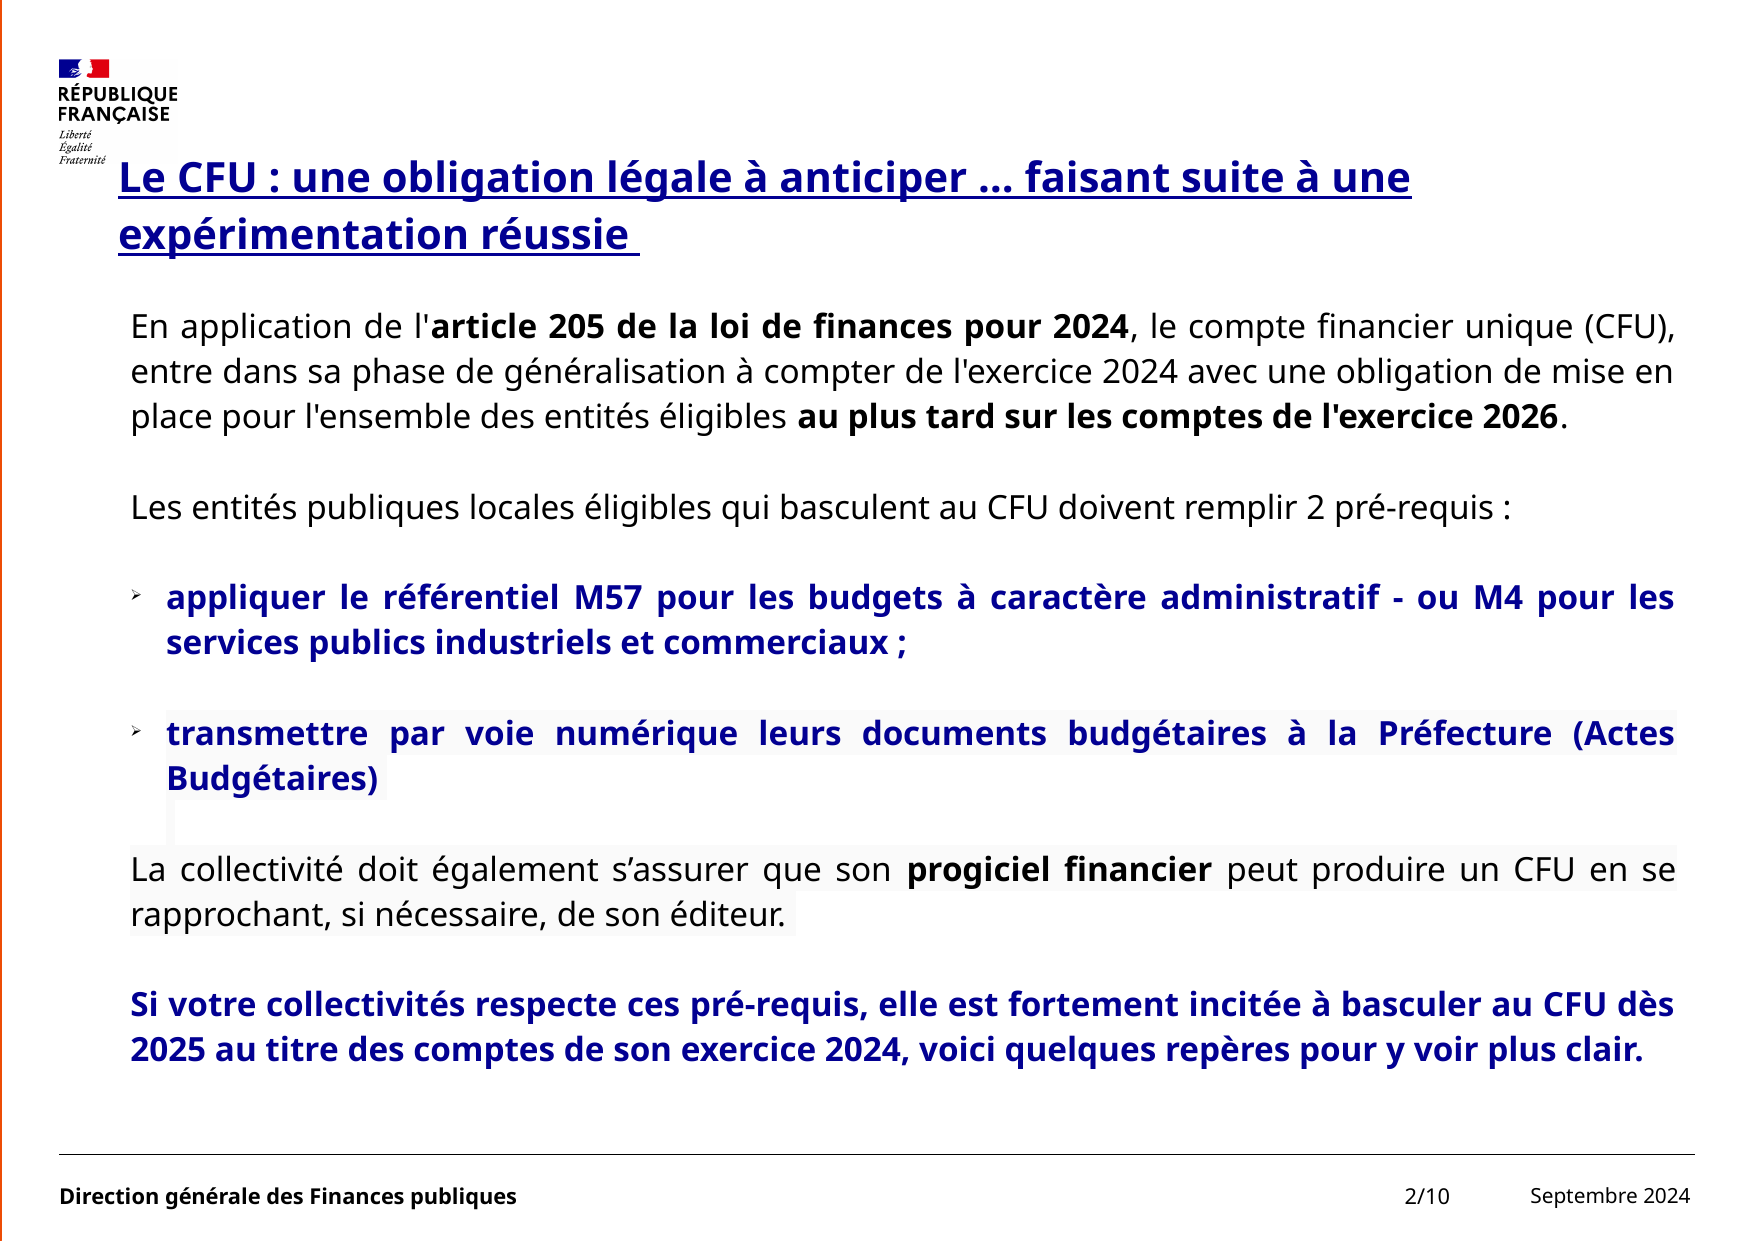

Le CFU : une obligation légale à anticiper … faisant suite à une expérimentation réussie
En application de l'article 205 de la loi de finances pour 2024, le compte financier unique (CFU), entre dans sa phase de généralisation à compter de l'exercice 2024 avec une obligation de mise en place pour l'ensemble des entités éligibles au plus tard sur les comptes de l'exercice 2026.
Les entités publiques locales éligibles qui basculent au CFU doivent remplir 2 pré-requis :
appliquer le référentiel M57 pour les budgets à caractère administratif - ou M4 pour les services publics industriels et commerciaux ;
transmettre par voie numérique leurs documents budgétaires à la Préfecture (Actes Budgétaires)
La collectivité doit également s’assurer que son progiciel financier peut produire un CFU en se rapprochant, si nécessaire, de son éditeur.
Si votre collectivités respecte ces pré-requis, elle est fortement incitée à basculer au CFU dès 2025 au titre des comptes de son exercice 2024, voici quelques repères pour y voir plus clair.